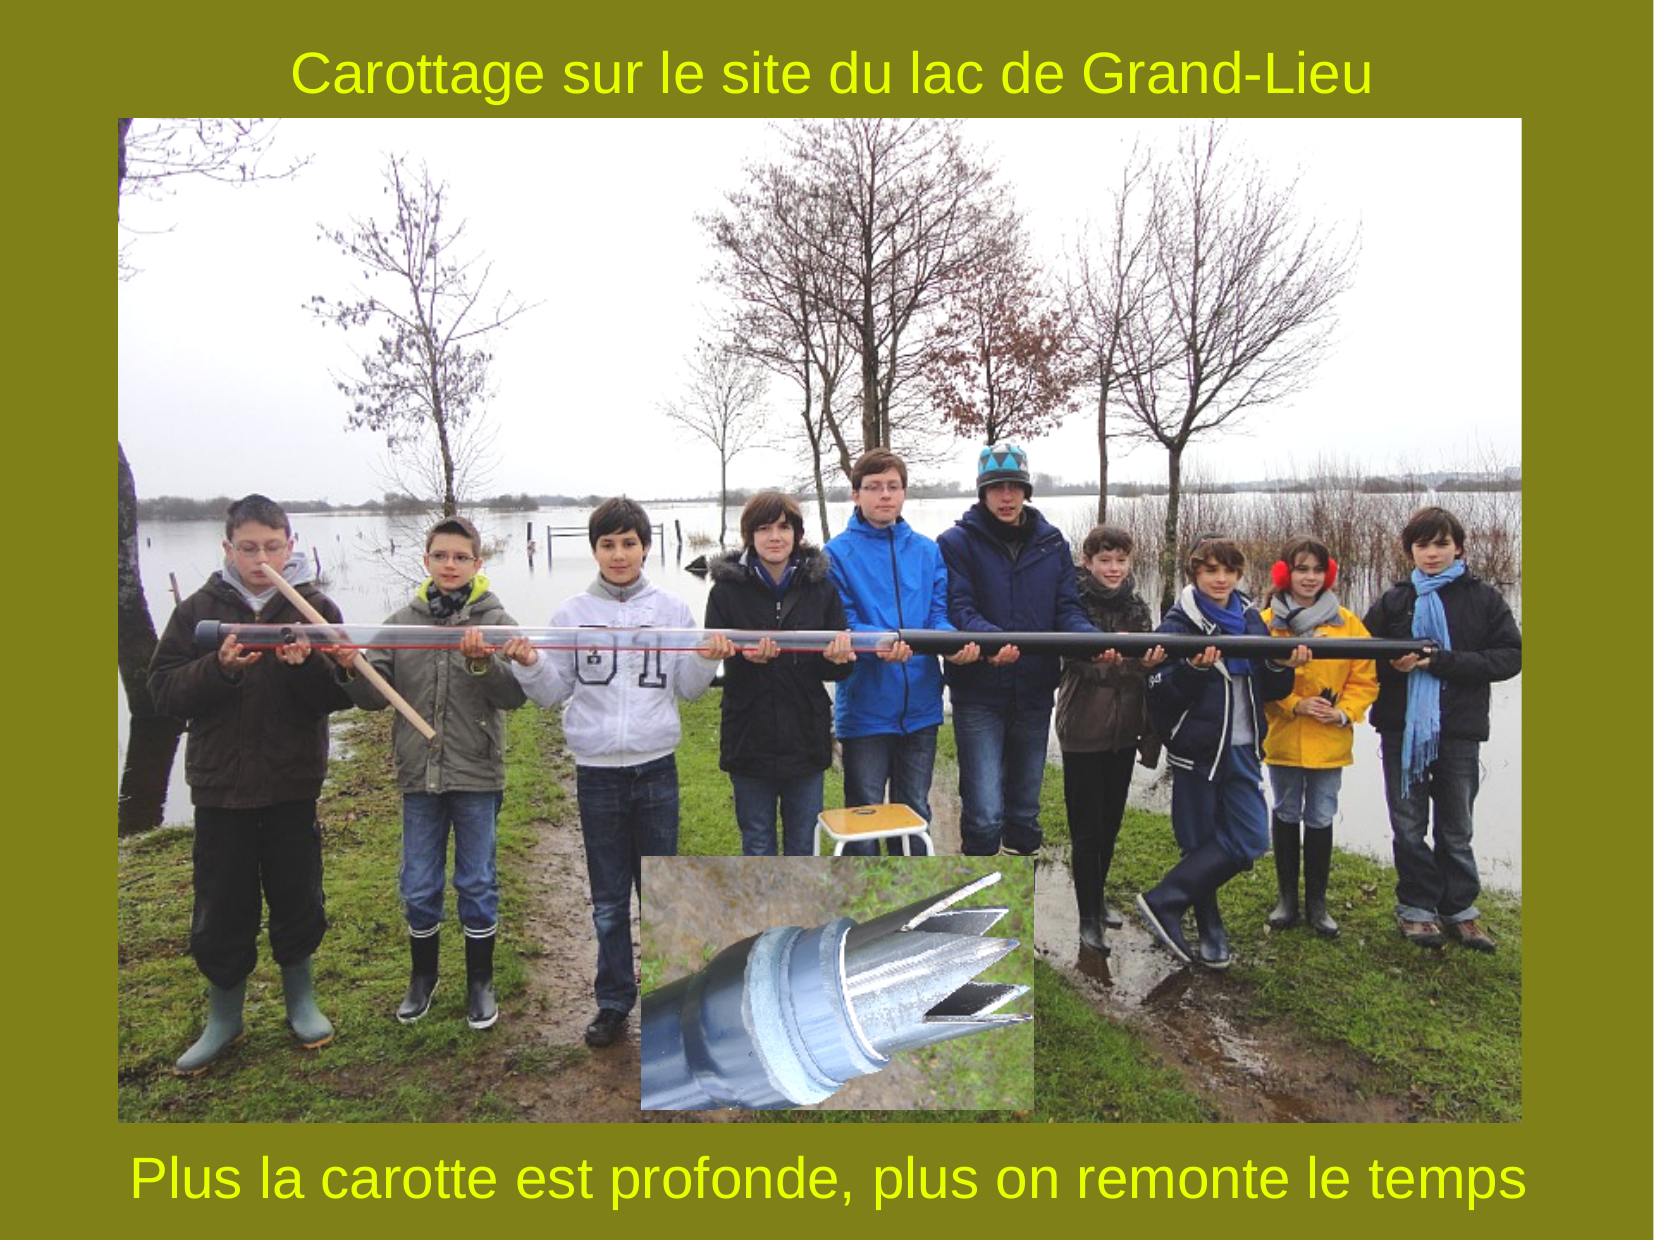

# Carottage sur le site du lac de Grand-Lieu
Plus la carotte est profonde, plus on remonte le temps